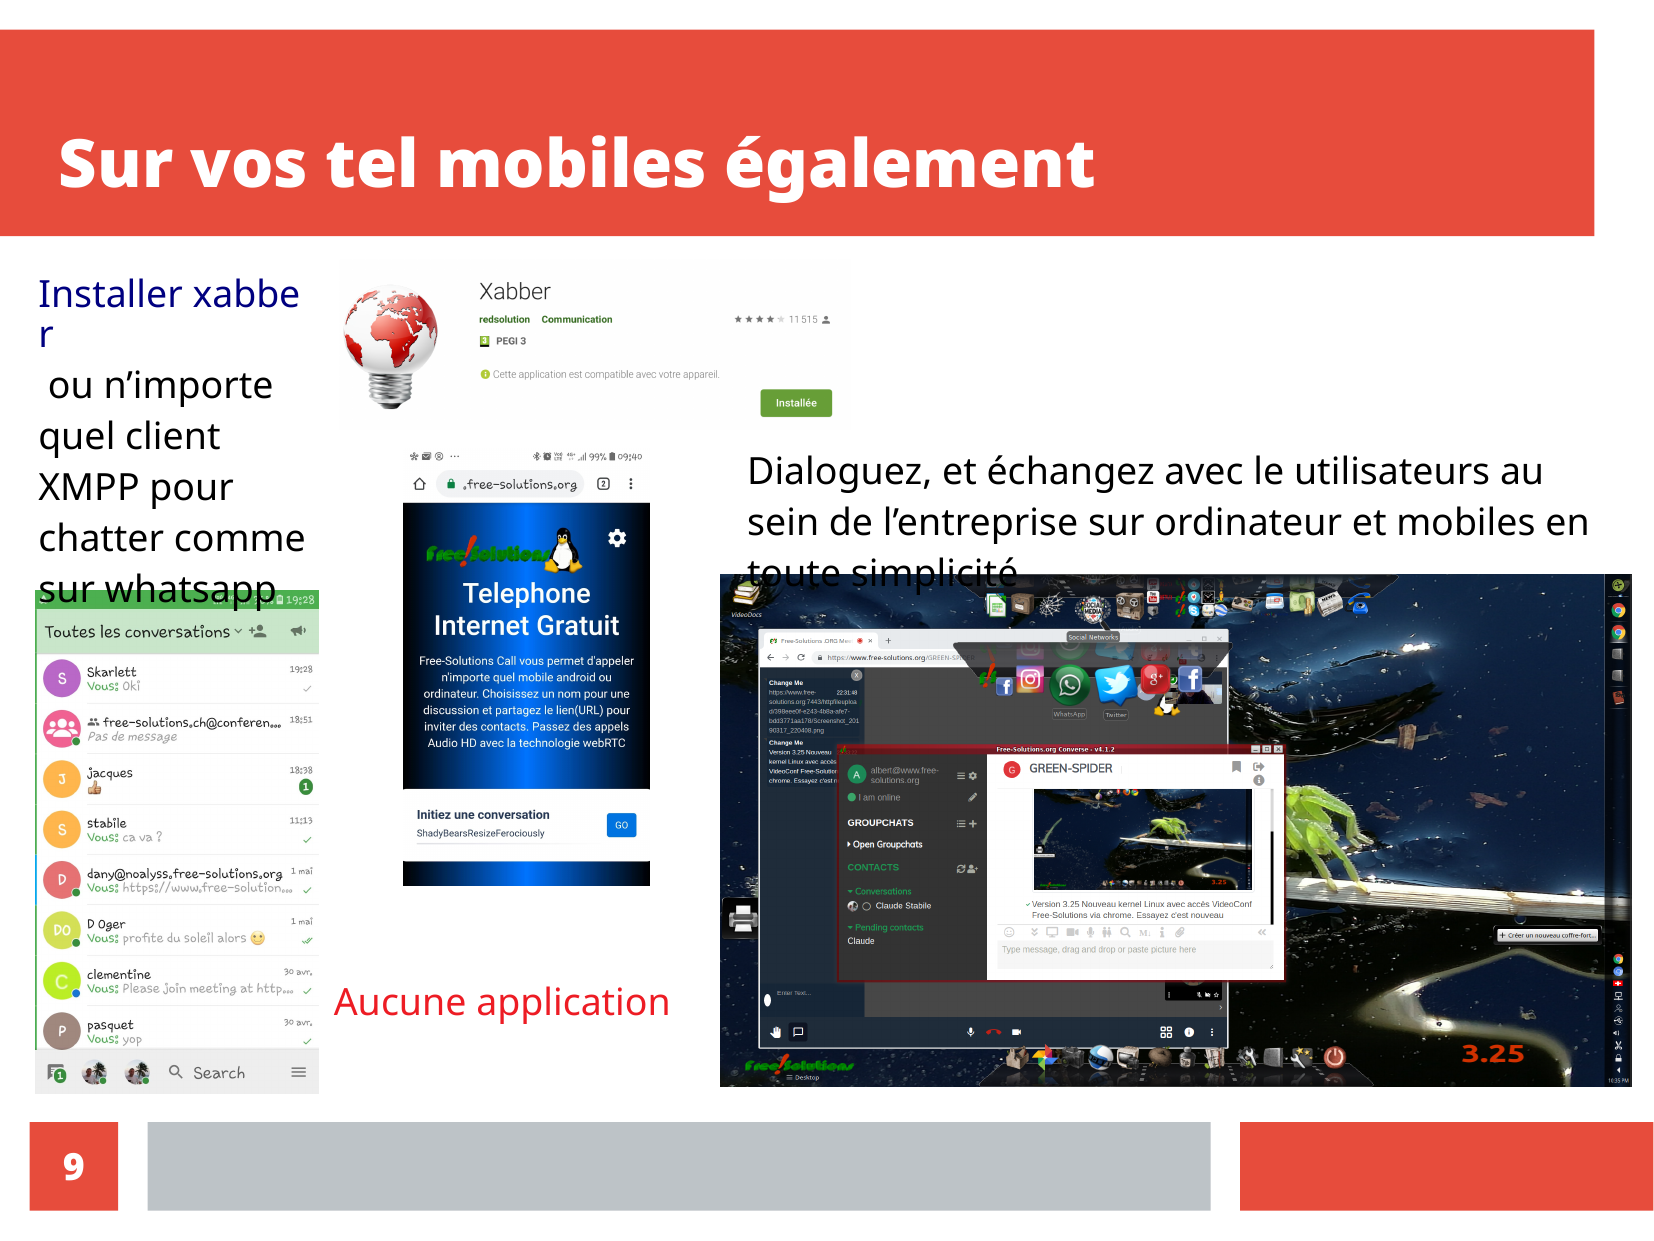

# Sur vos tel mobiles également
Installer xabber ou n’importe quel client XMPP pour chatter comme sur whatsapp
Dialoguez, et échangez avec le utilisateurs au sein de l’entreprise sur ordinateur et mobiles en toute simplicité
Aucune application
9